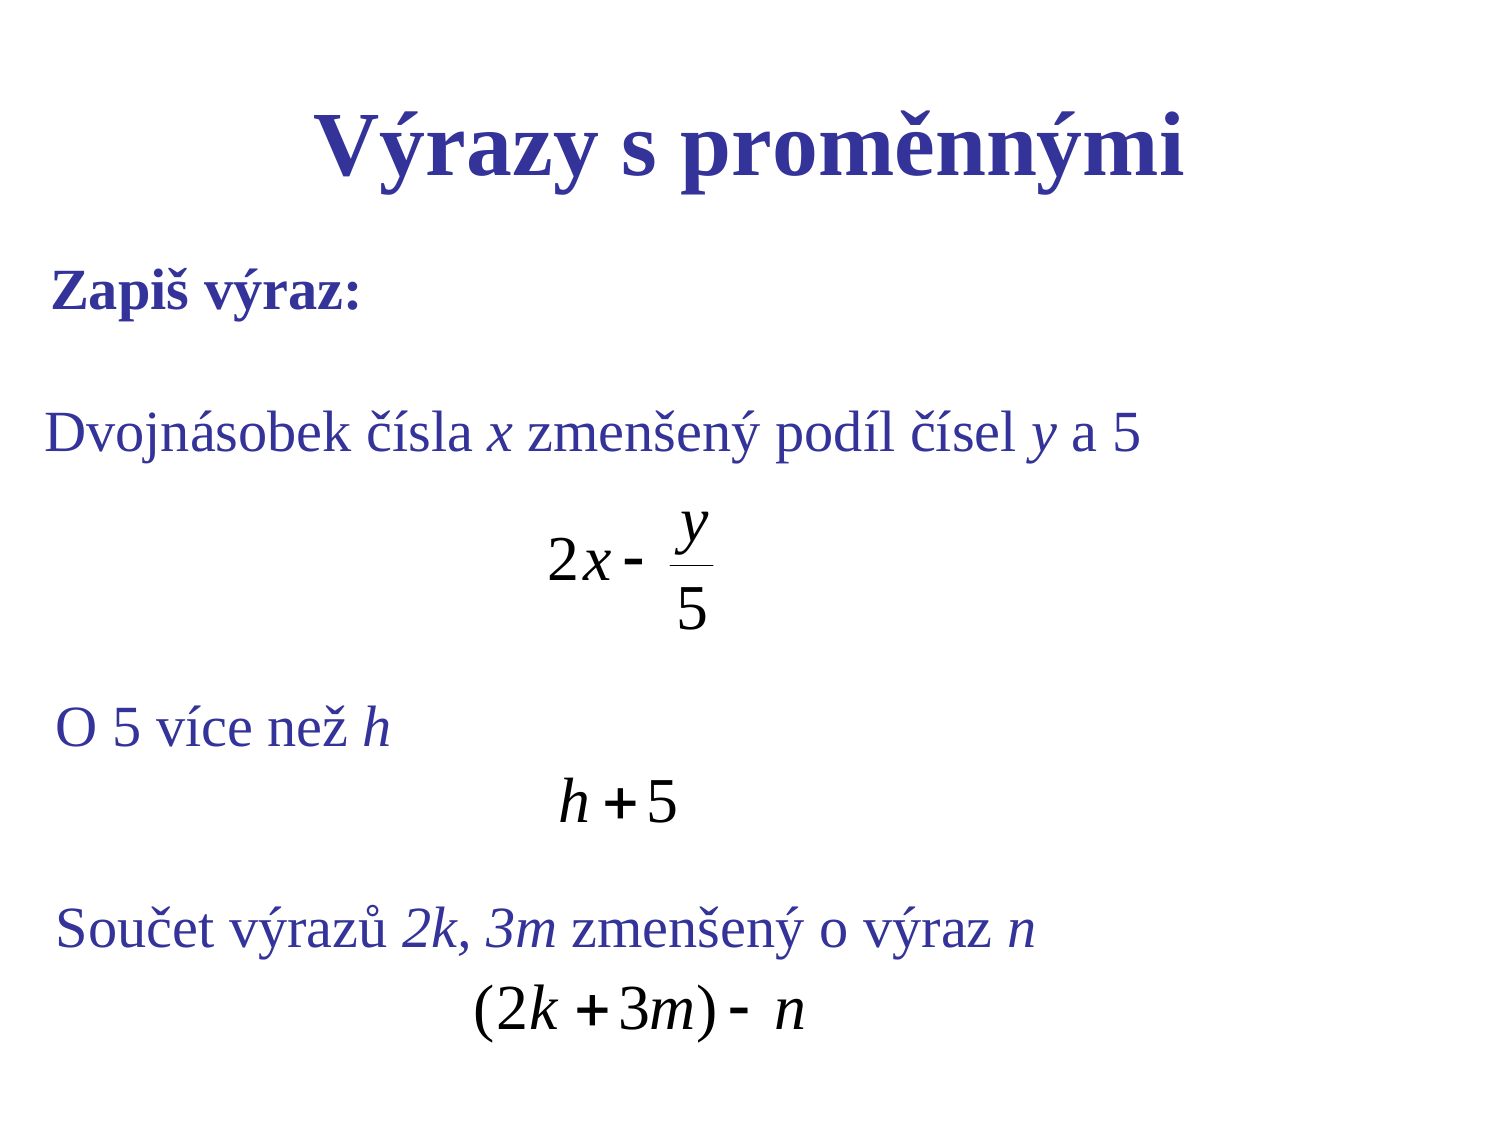

# Výrazy s proměnnými
Zapiš výraz:
Dvojnásobek čísla x zmenšený podíl čísel y a 5
O 5 více než h
Součet výrazů 2k, 3m zmenšený o výraz n